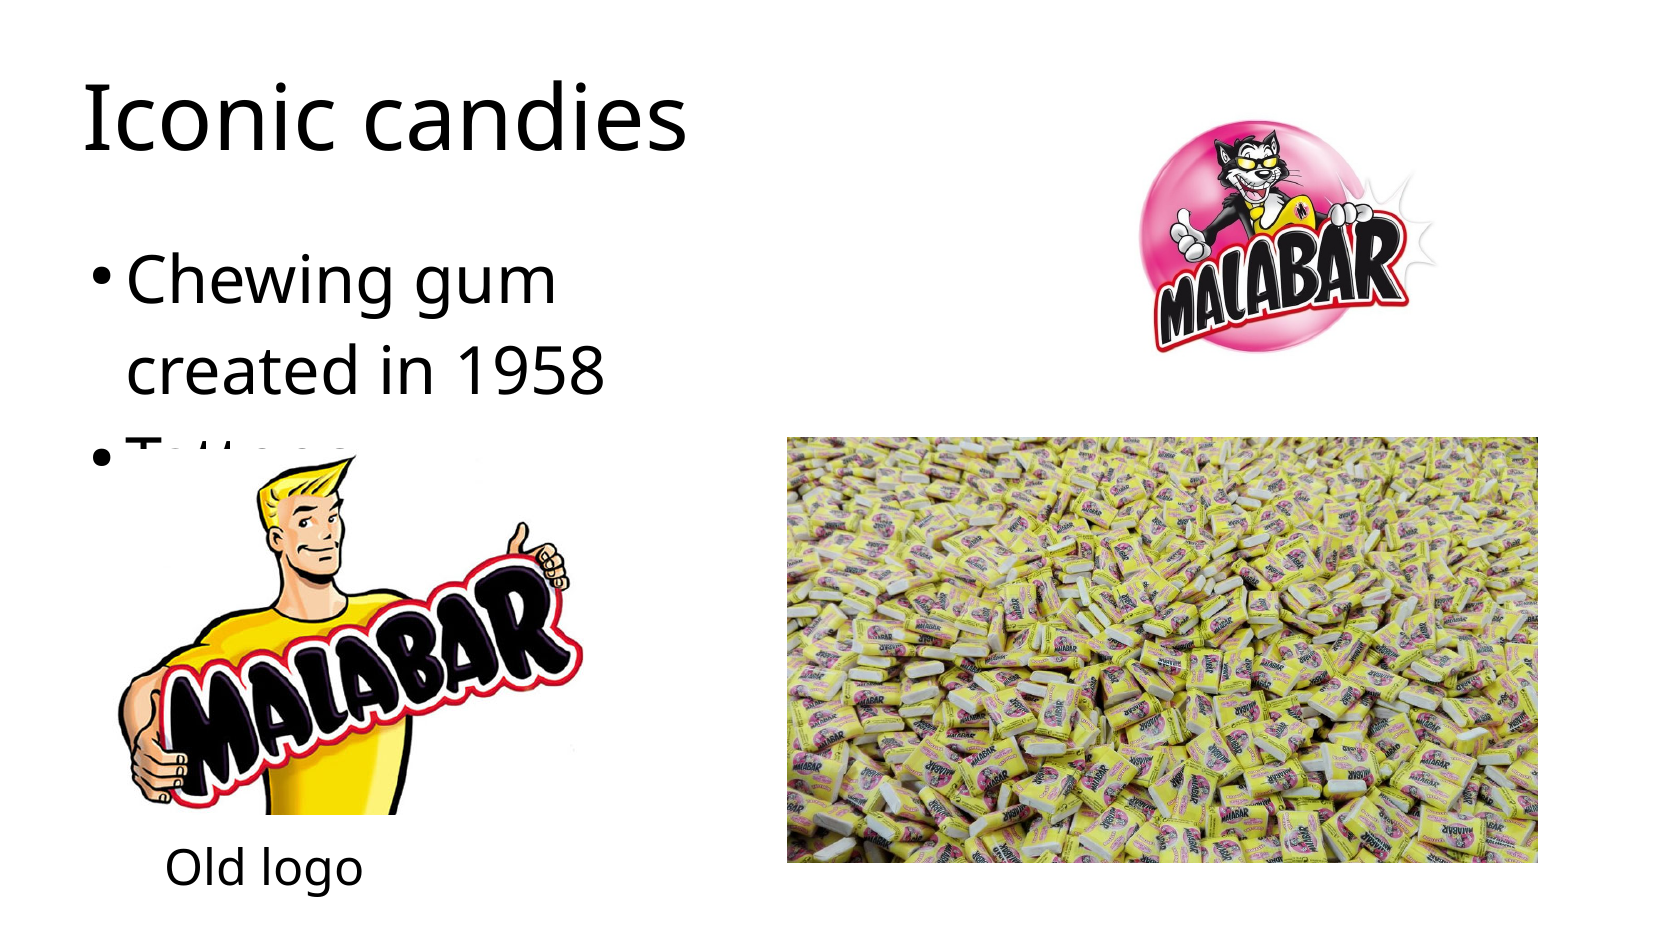

# Iconic candies
Chewing gum created in 1958
Tattoos
Old logo